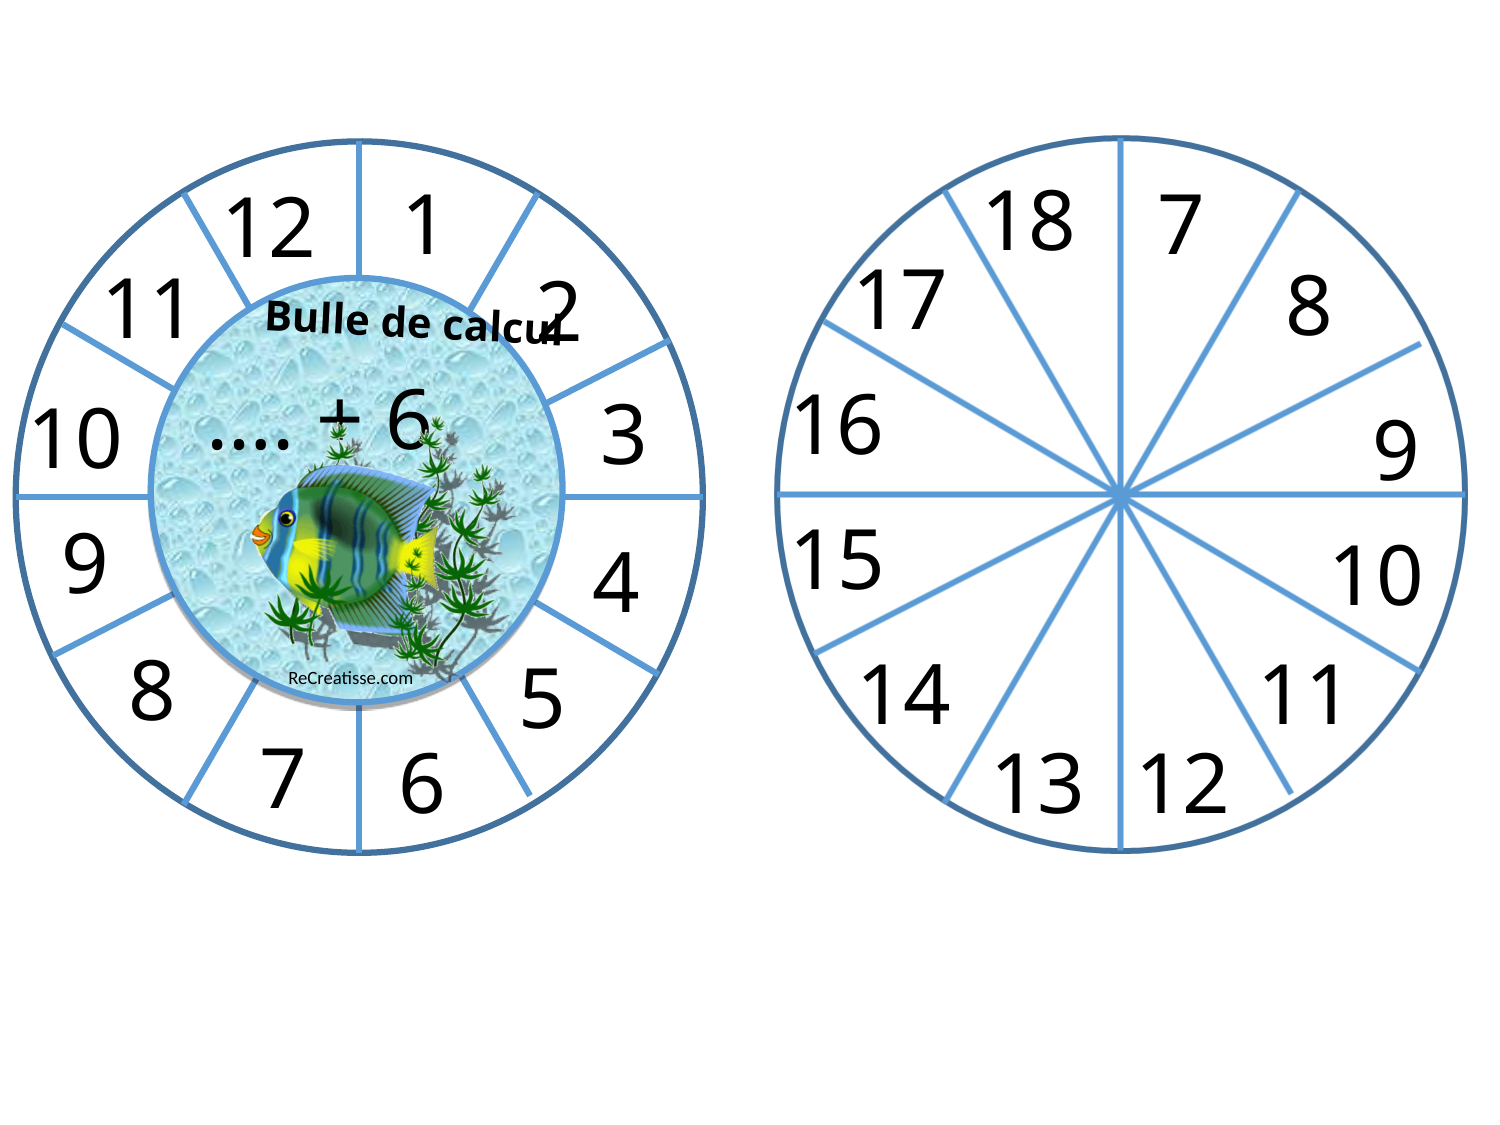

18
1
7
12
17
8
11
2
Bulle de calcul
…. + 6
16
3
10
9
15
9
10
4
8
14
11
5
ReCreatisse.com
7
12
6
13